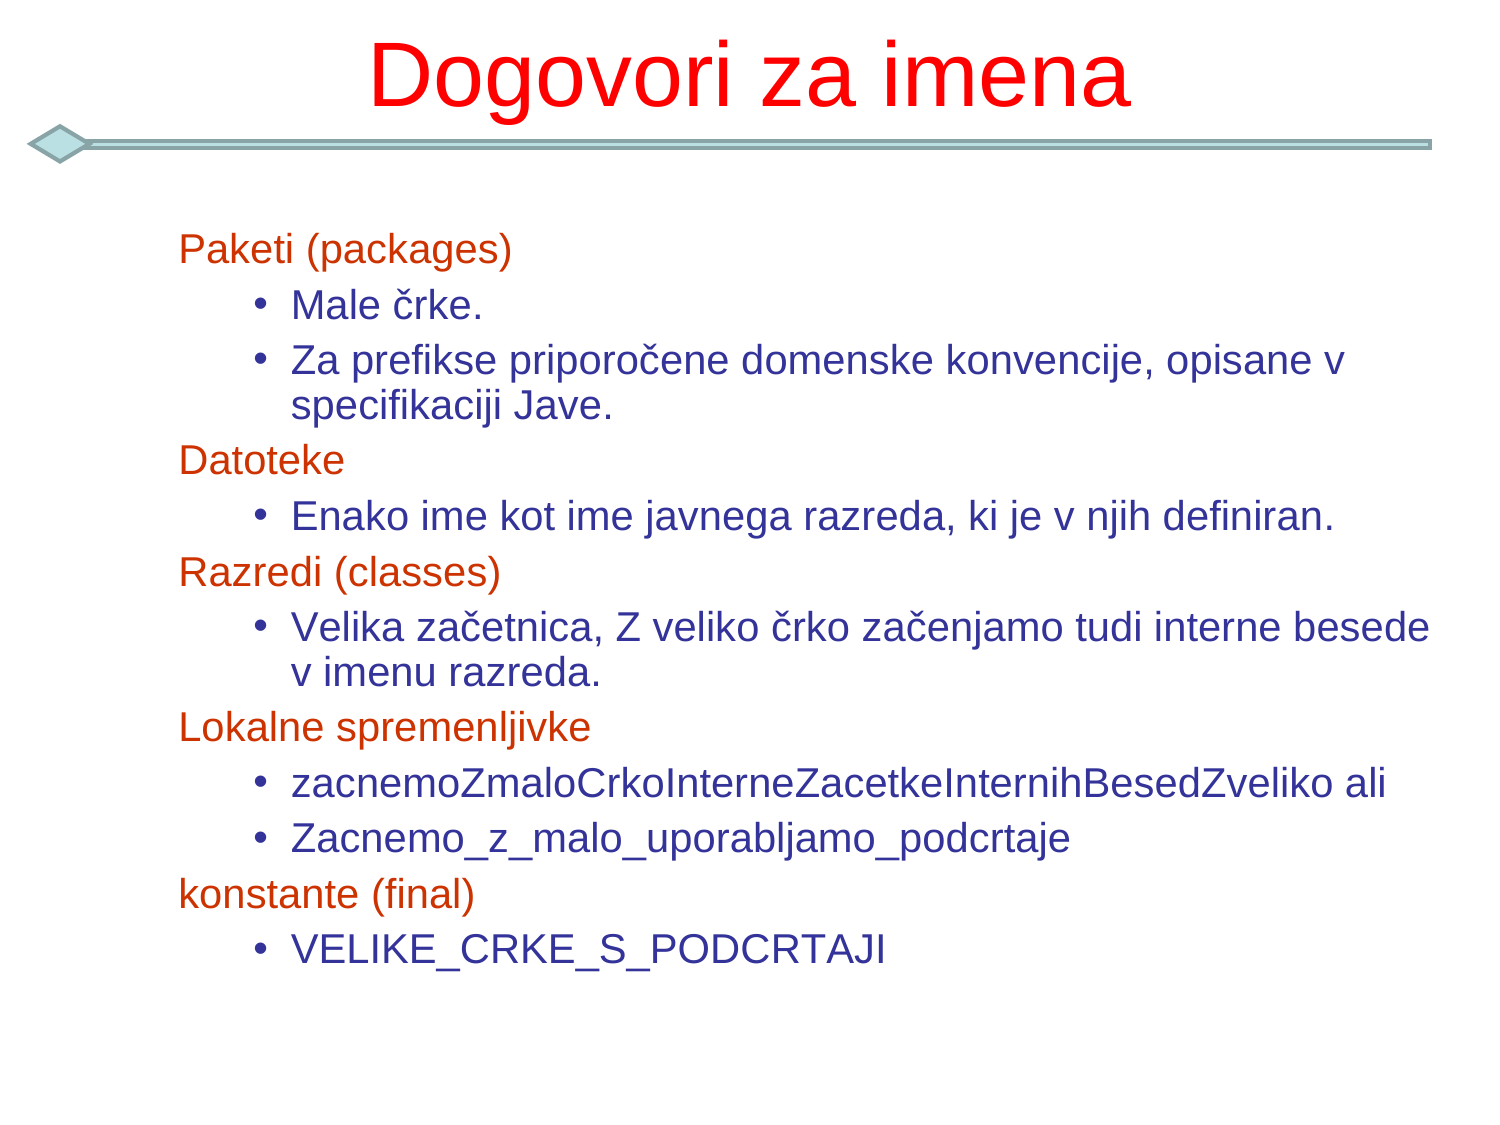

Dogovori za imena
# Paketi (packages)
Male črke.
Za prefikse priporočene domenske konvencije, opisane v specifikaciji Jave.
Datoteke
Enako ime kot ime javnega razreda, ki je v njih definiran.
Razredi (classes)
Velika začetnica, Z veliko črko začenjamo tudi interne besede v imenu razreda.
Lokalne spremenljivke
zacnemoZmaloCrkoInterneZacetkeInternihBesedZveliko ali
Zacnemo_z_malo_uporabljamo_podcrtaje
konstante (final)
VELIKE_CRKE_S_PODCRTAJI